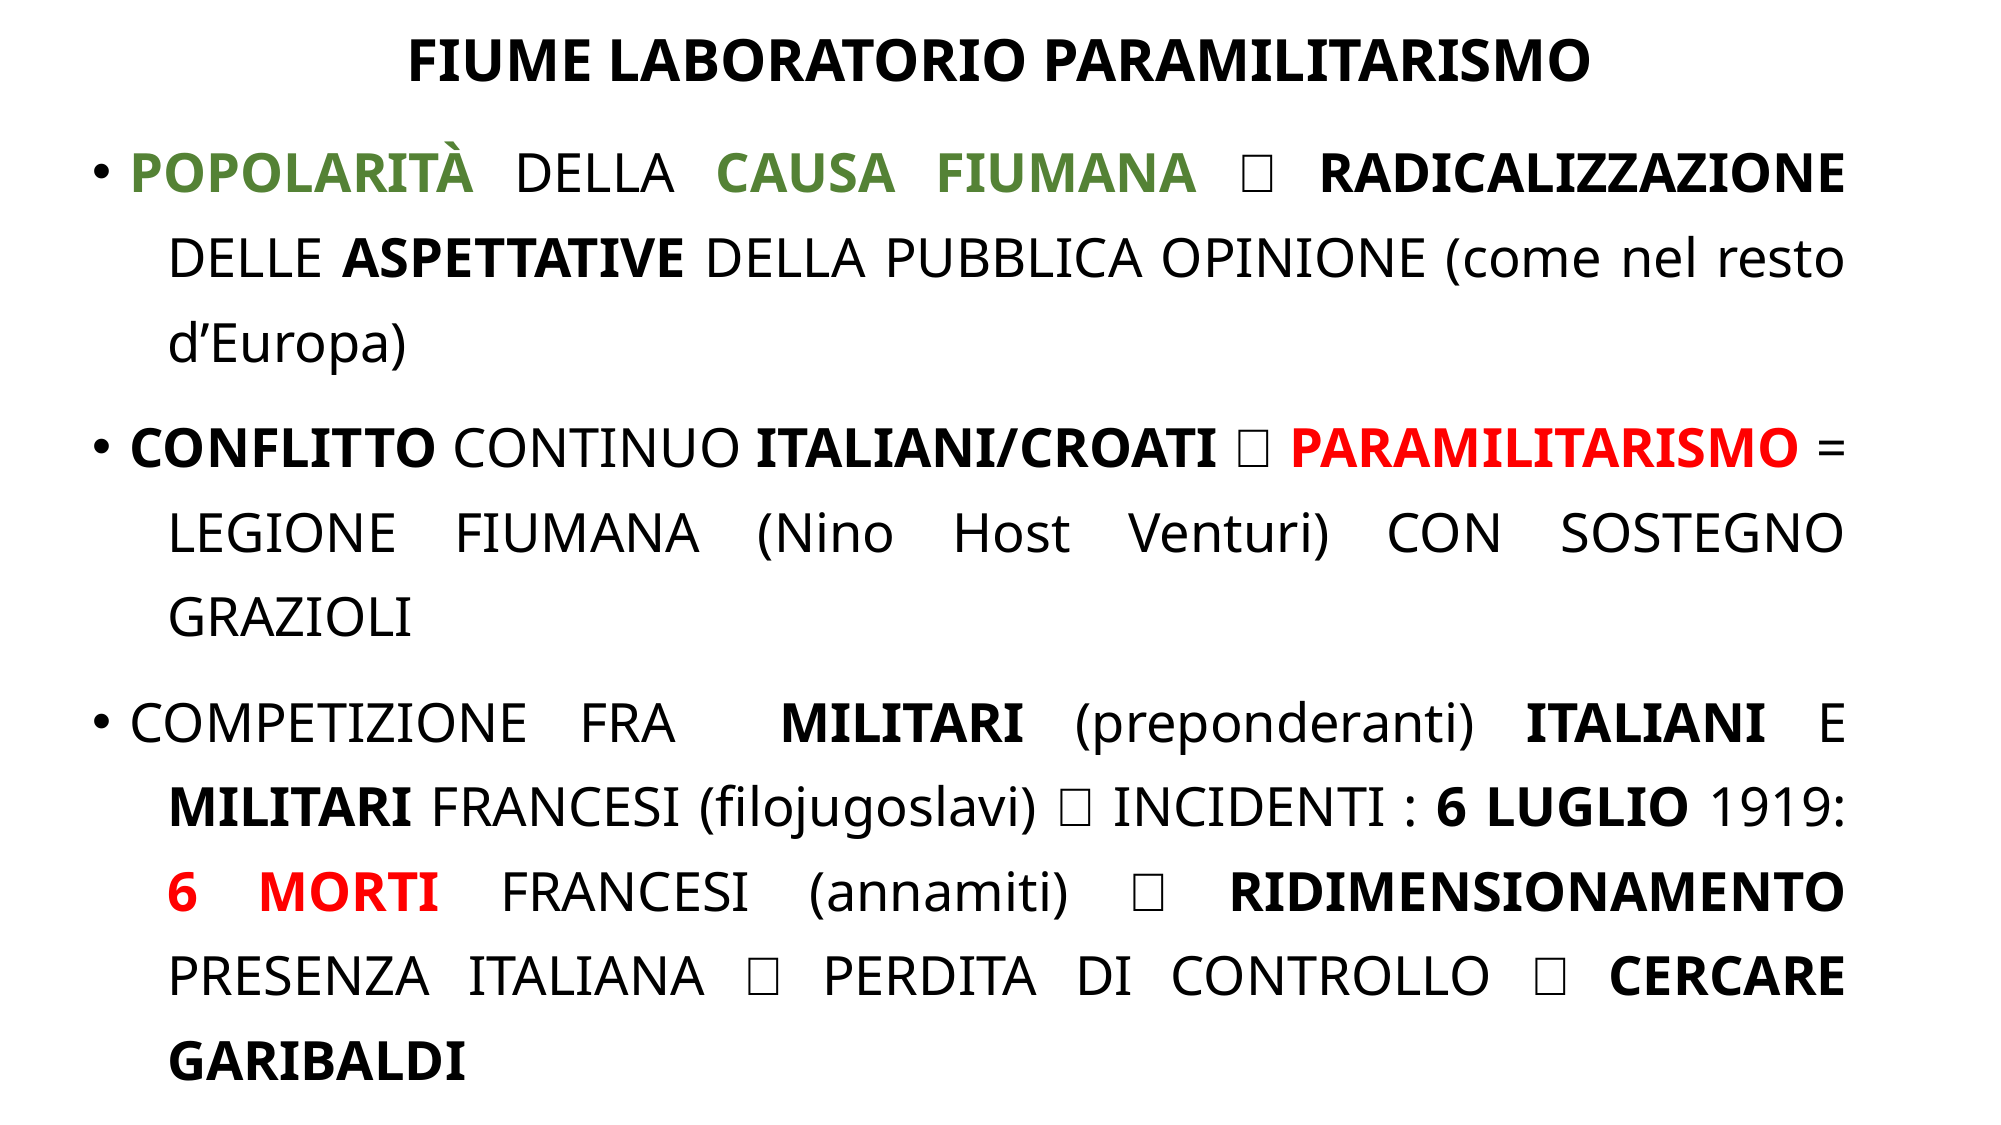

# FIUME LABORATORIO PARAMILITARISMO
POPOLARITÀ DELLA CAUSA FIUMANA  RADICALIZZAZIONE DELLE ASPETTATIVE DELLA PUBBLICA OPINIONE (come nel resto d’Europa)
CONFLITTO CONTINUO ITALIANI/CROATI  PARAMILITARISMO = LEGIONE FIUMANA (Nino Host Venturi) CON SOSTEGNO GRAZIOLI
COMPETIZIONE FRA MILITARI (preponderanti) ITALIANI E MILITARI FRANCESI (filojugoslavi)  INCIDENTI : 6 LUGLIO 1919: 6 MORTI FRANCESI (annamiti)  RIDIMENSIONAMENTO PRESENZA ITALIANA  PERDITA DI CONTROLLO  CERCARE GARIBALDI